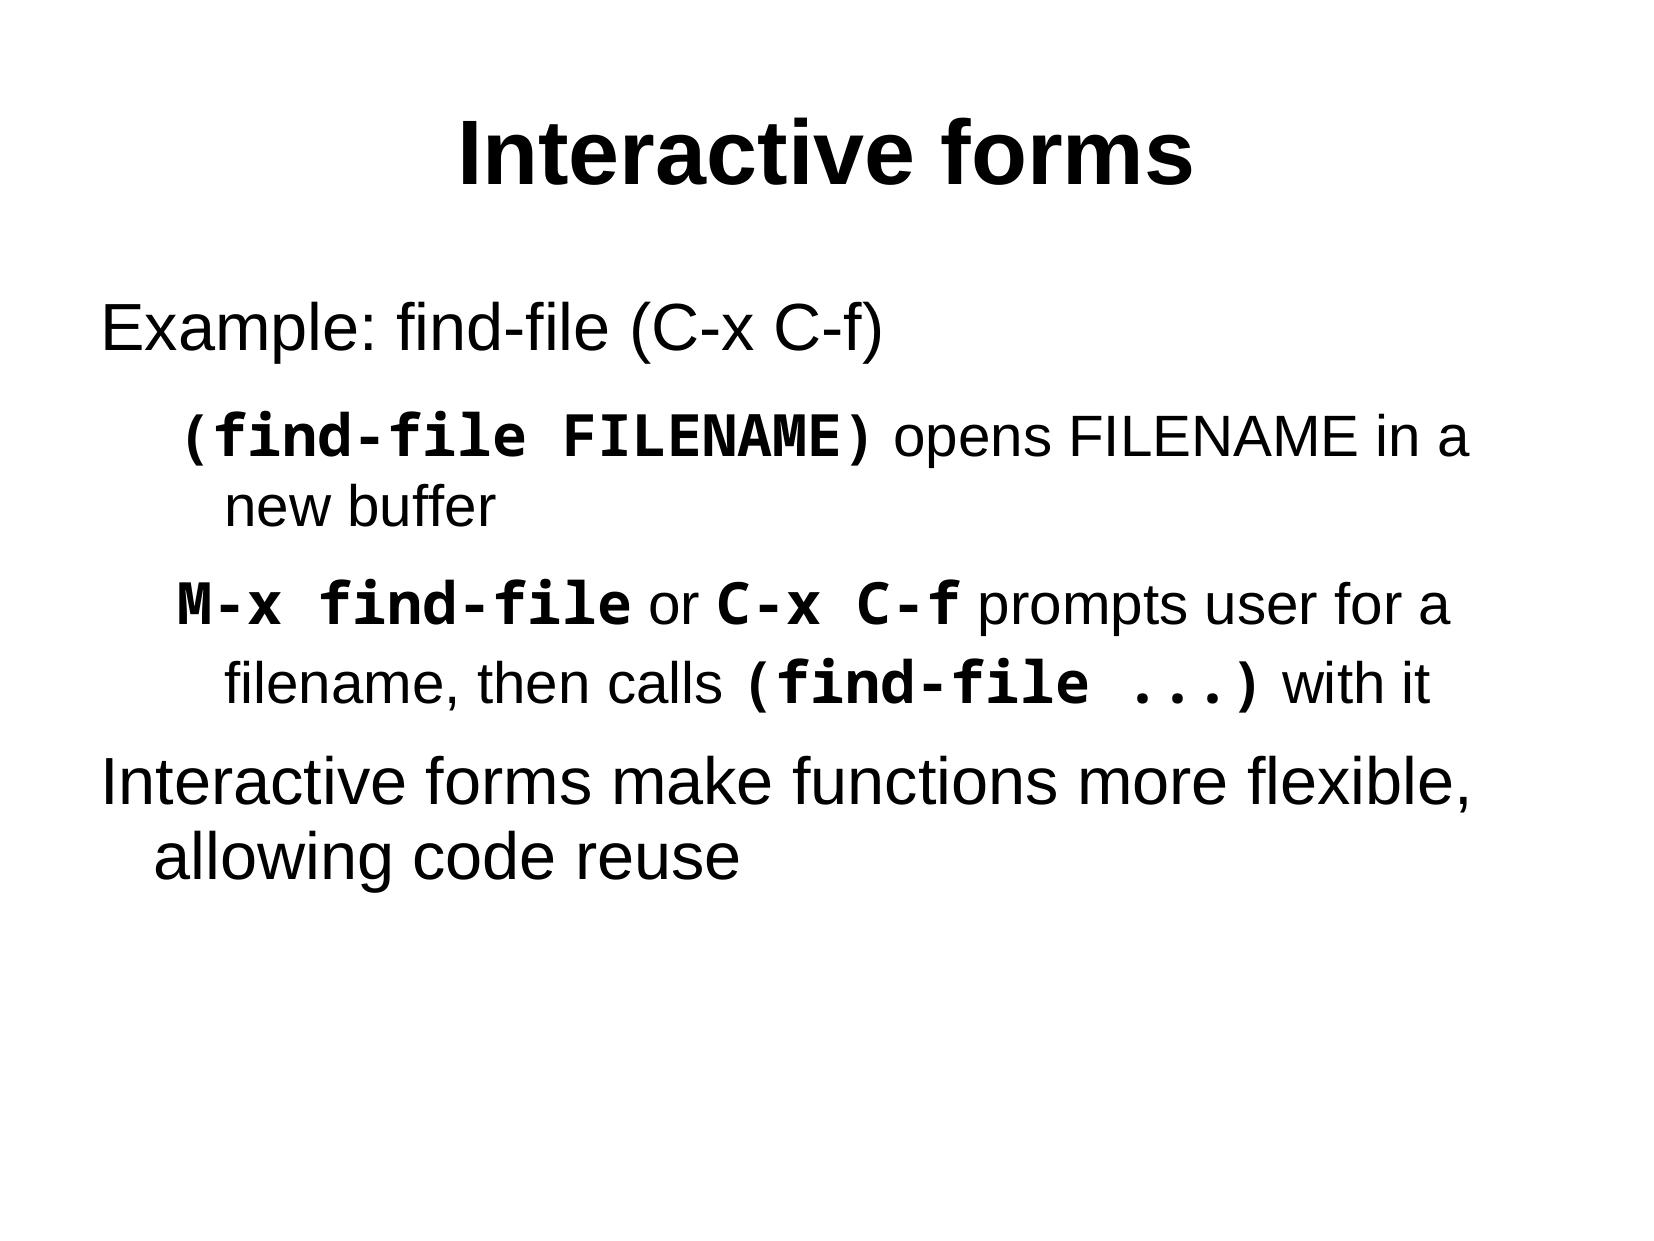

# Interactive forms
Example: find-file (C-x C-f)
(find-file FILENAME) opens FILENAME in a new buffer
M-x find-file or C-x C-f prompts user for a filename, then calls (find-file ...) with it
Interactive forms make functions more flexible, allowing code reuse